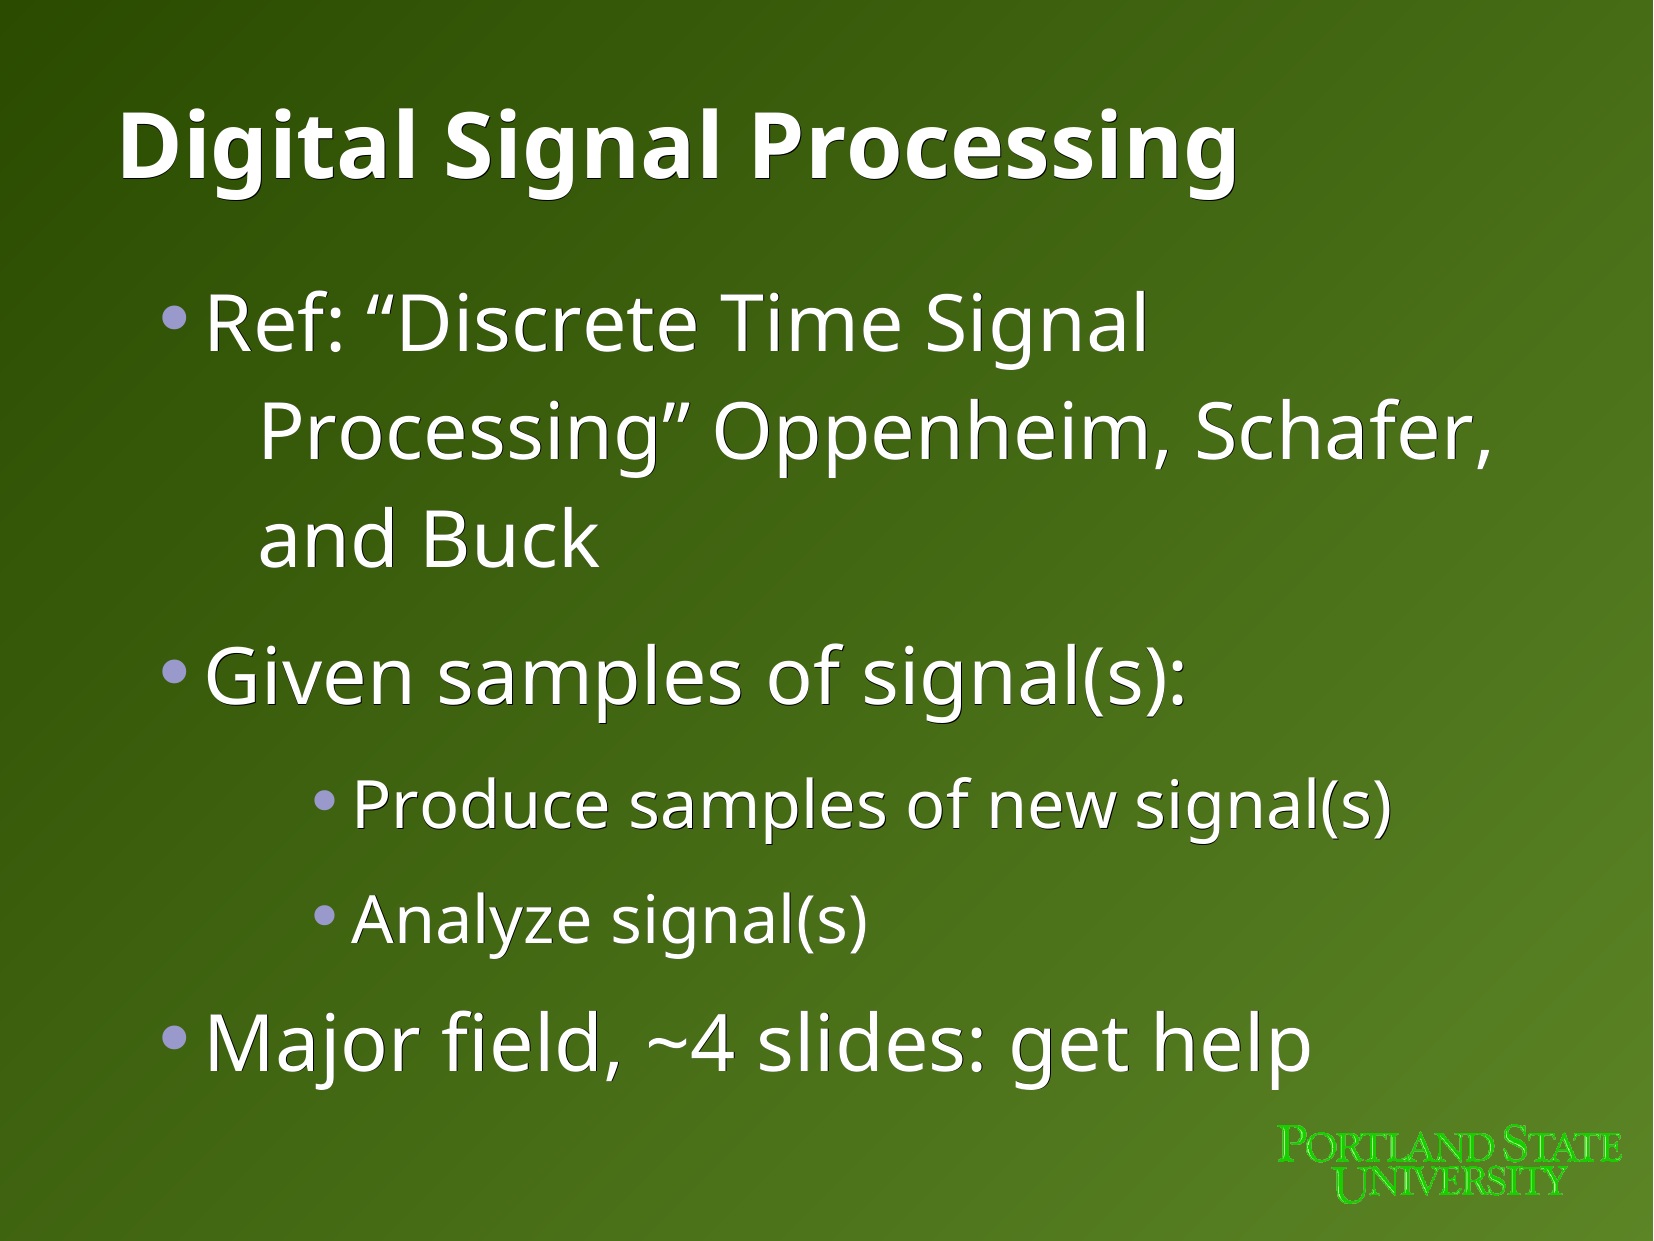

# Digital Signal Processing
Ref: “Discrete Time Signal Processing” Oppenheim, Schafer, and Buck
Given samples of signal(s):
Produce samples of new signal(s)
Analyze signal(s)
Major field, ~4 slides: get help